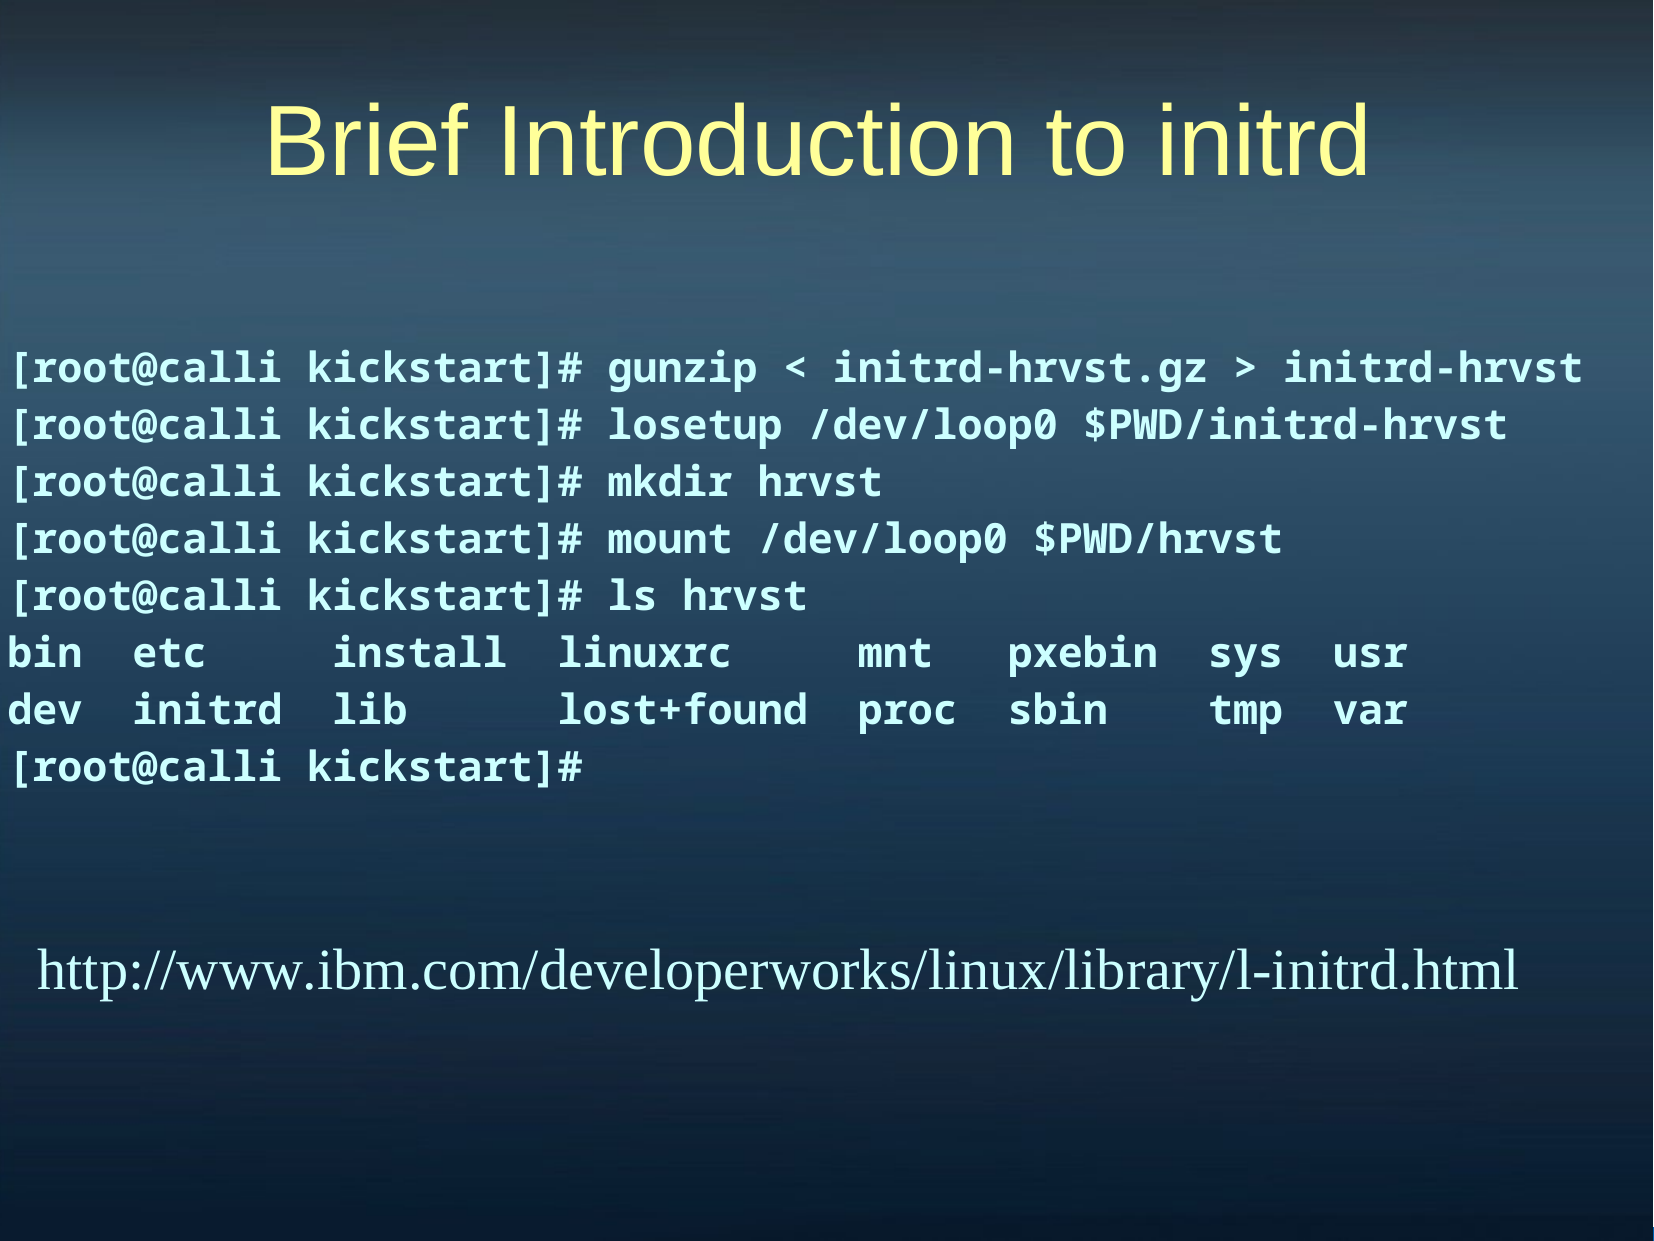

# Brief Introduction to initrd
[root@calli kickstart]# gunzip < initrd-hrvst.gz > initrd-hrvst
[root@calli kickstart]# losetup /dev/loop0 $PWD/initrd-hrvst
[root@calli kickstart]# mkdir hrvst
[root@calli kickstart]# mount /dev/loop0 $PWD/hrvst
[root@calli kickstart]# ls hrvst
bin etc install linuxrc mnt pxebin sys usr
dev initrd lib lost+found proc sbin tmp var
[root@calli kickstart]#
http://www.ibm.com/developerworks/linux/library/l-initrd.html